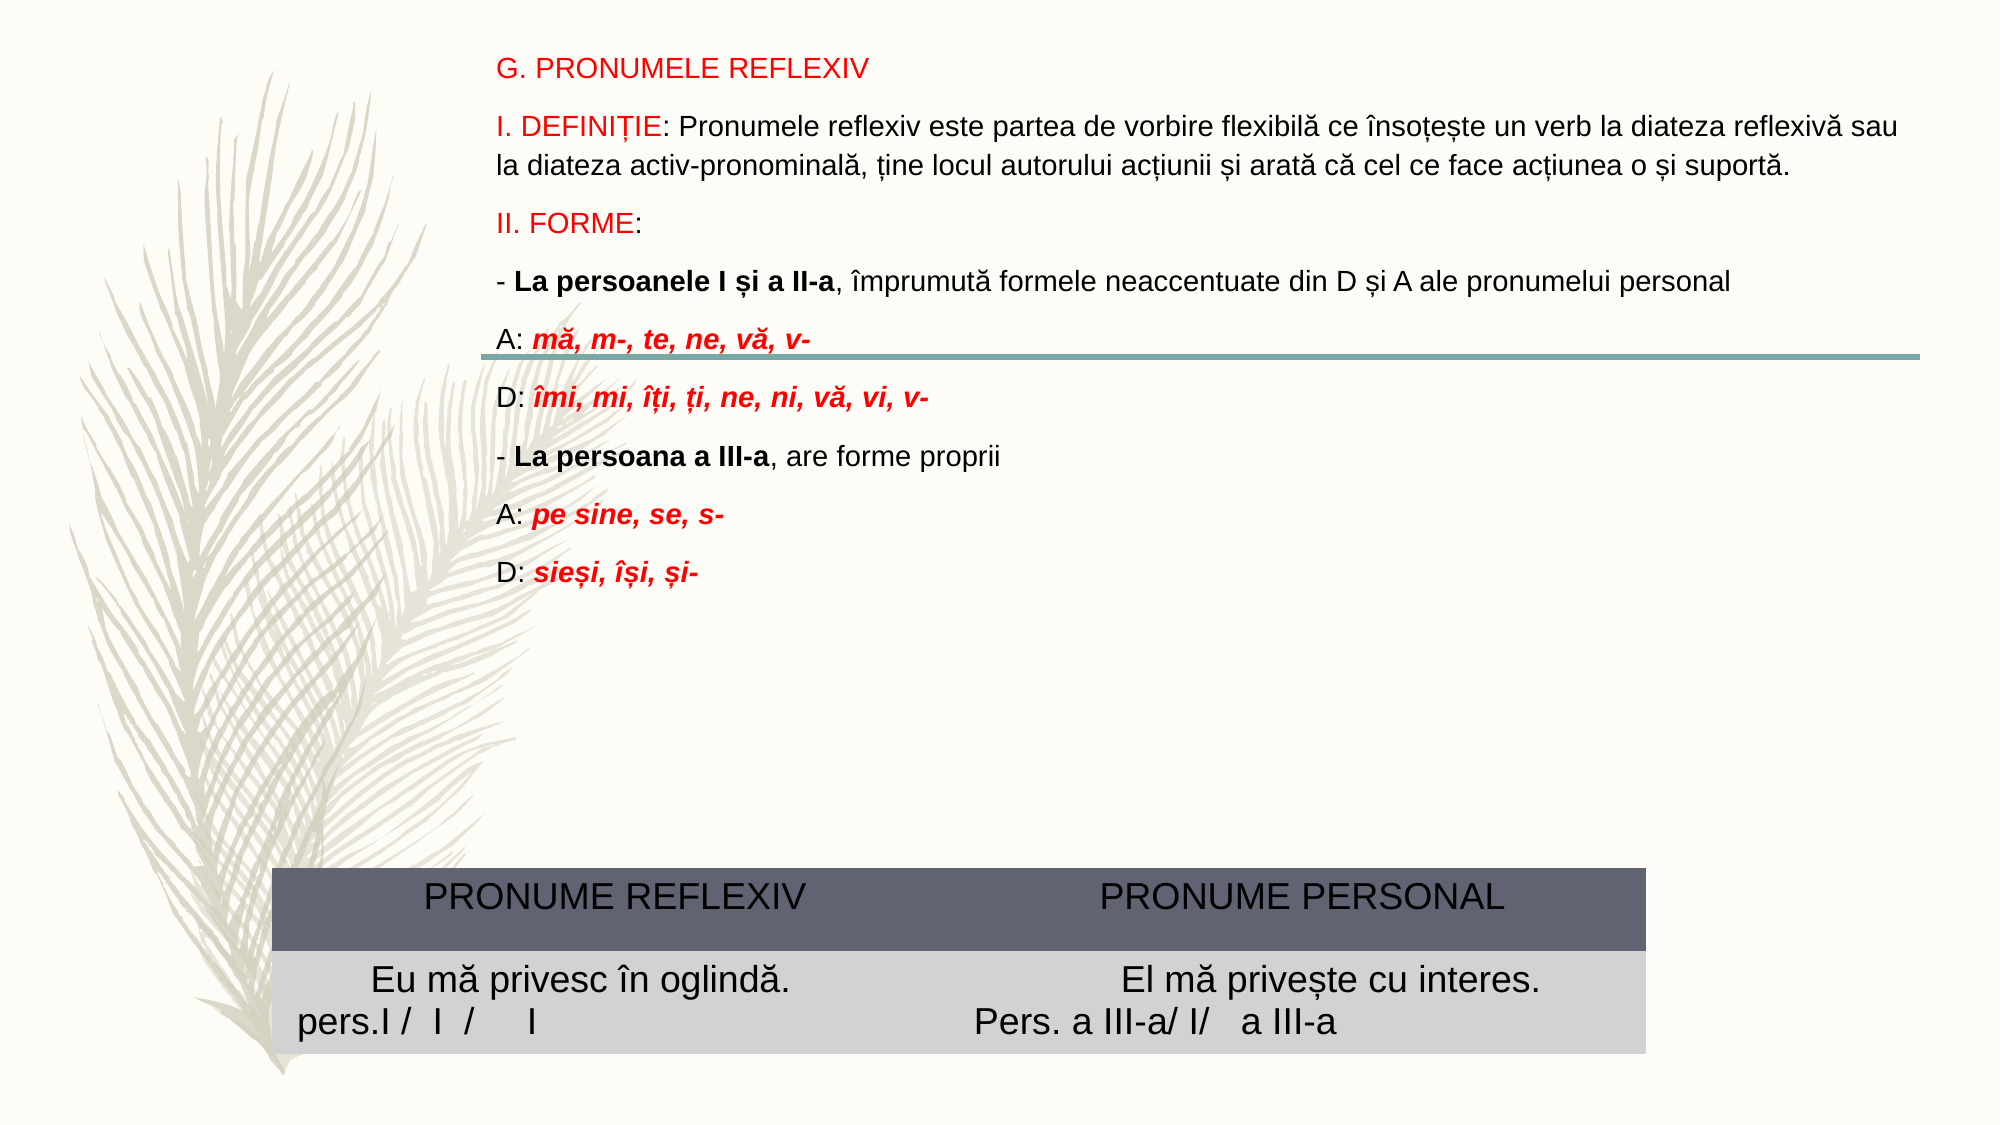

# G. PRONUMELE REFLEXIV
I. DEFINIȚIE: Pronumele reflexiv este partea de vorbire flexibilă ce însoțește un verb la diateza reflexivă sau la diateza activ-pronominală, ține locul autorului acțiunii și arată că cel ce face acțiunea o și suportă.
II. FORME:
- La persoanele I și a II-a, împrumută formele neaccentuate din D și A ale pronumelui personal
A: mă, m-, te, ne, vă, v-
D: îmi, mi, îți, ți, ne, ni, vă, vi, v-
- La persoana a III-a, are forme proprii
A: pe sine, se, s-
D: sieși, își, și-
| PRONUME REFLEXIV | PRONUME PERSONAL |
| --- | --- |
| Eu mă privesc în oglindă. pers.I / I / I | El mă privește cu interes. Pers. a III-a/ I/ a III-a |